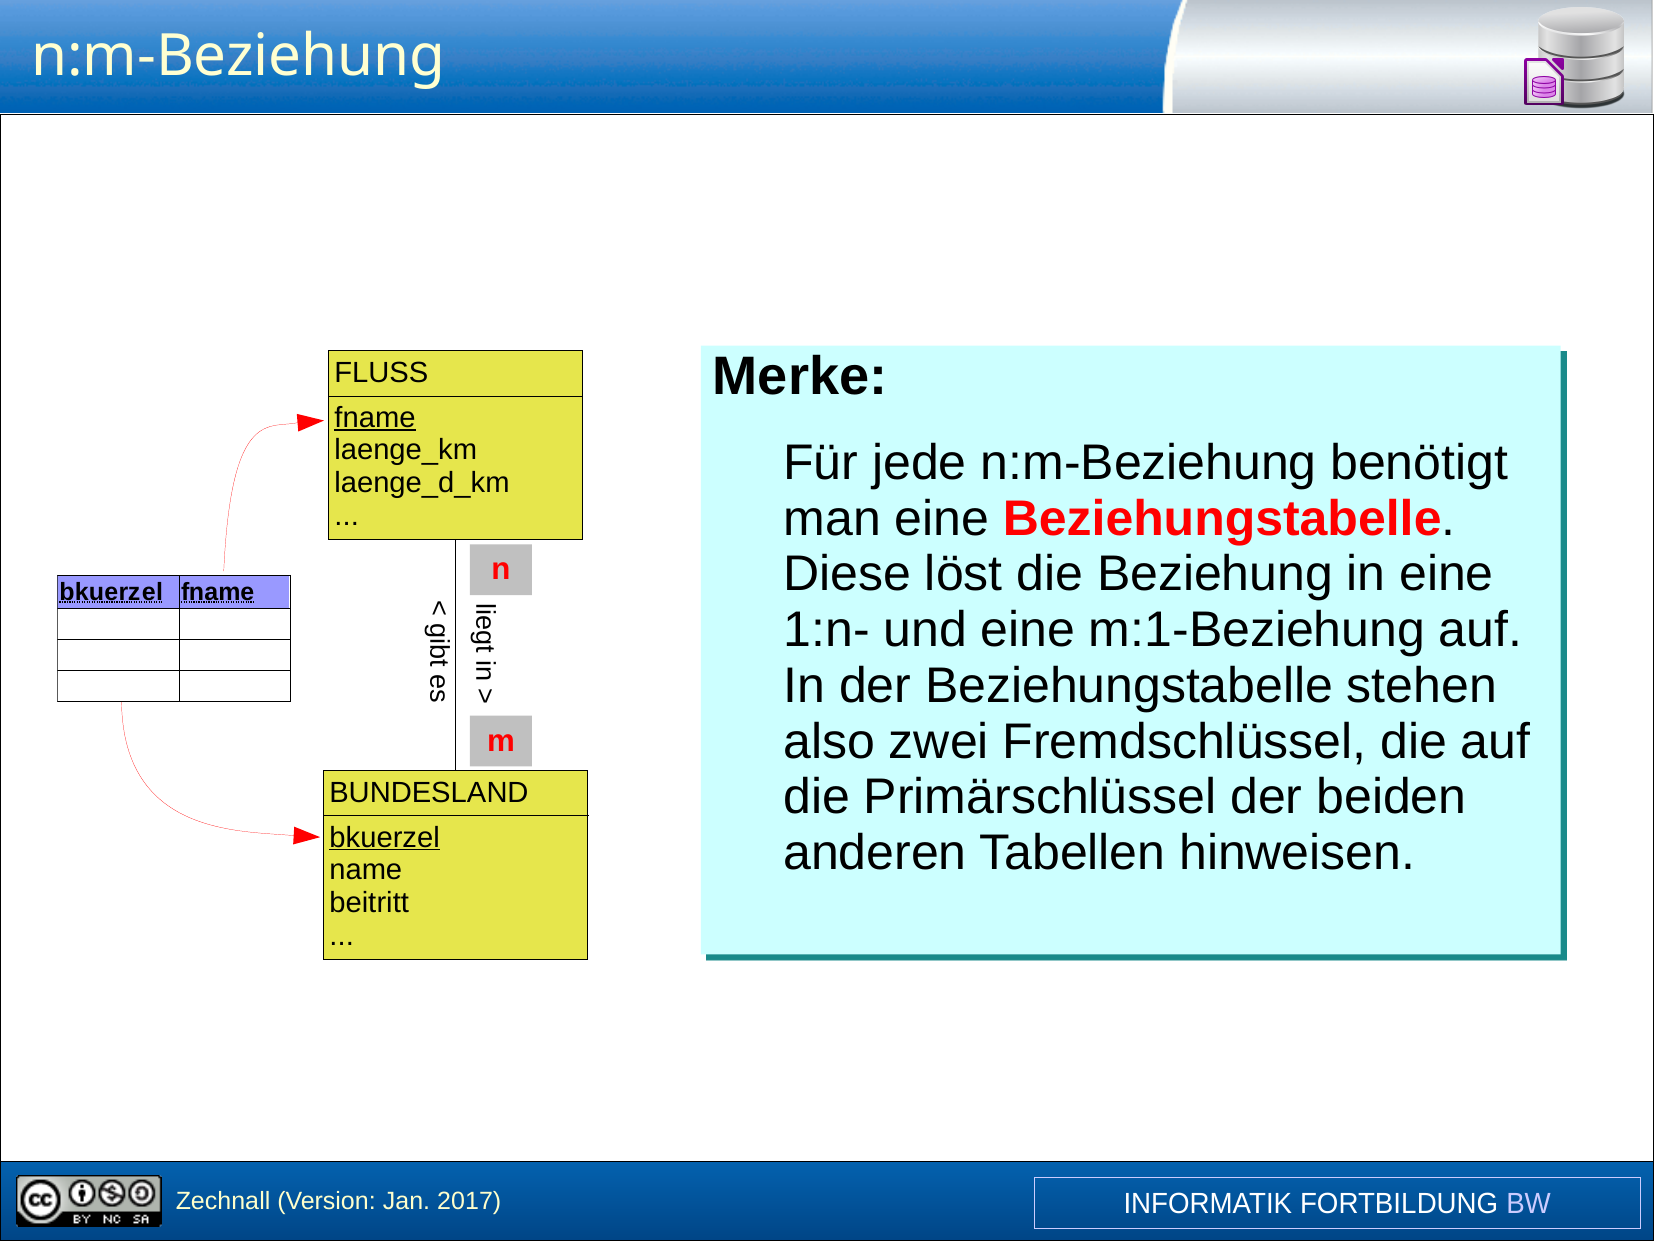

# n:m-Beziehung
Merke:
Für jede n:m-Beziehung benötigt man eine Beziehungstabelle. Diese löst die Beziehung in eine 1:n- und eine m:1-Beziehung auf. In der Beziehungstabelle stehen also zwei Fremdschlüssel, die auf die Primärschlüssel der beiden anderen Tabellen hinweisen.
FLUSS
fname
laenge_km
laenge_d_km
...
n
< gibt es
liegt in >
m
BUNDESLAND
bkuerzel
name
beitritt
...